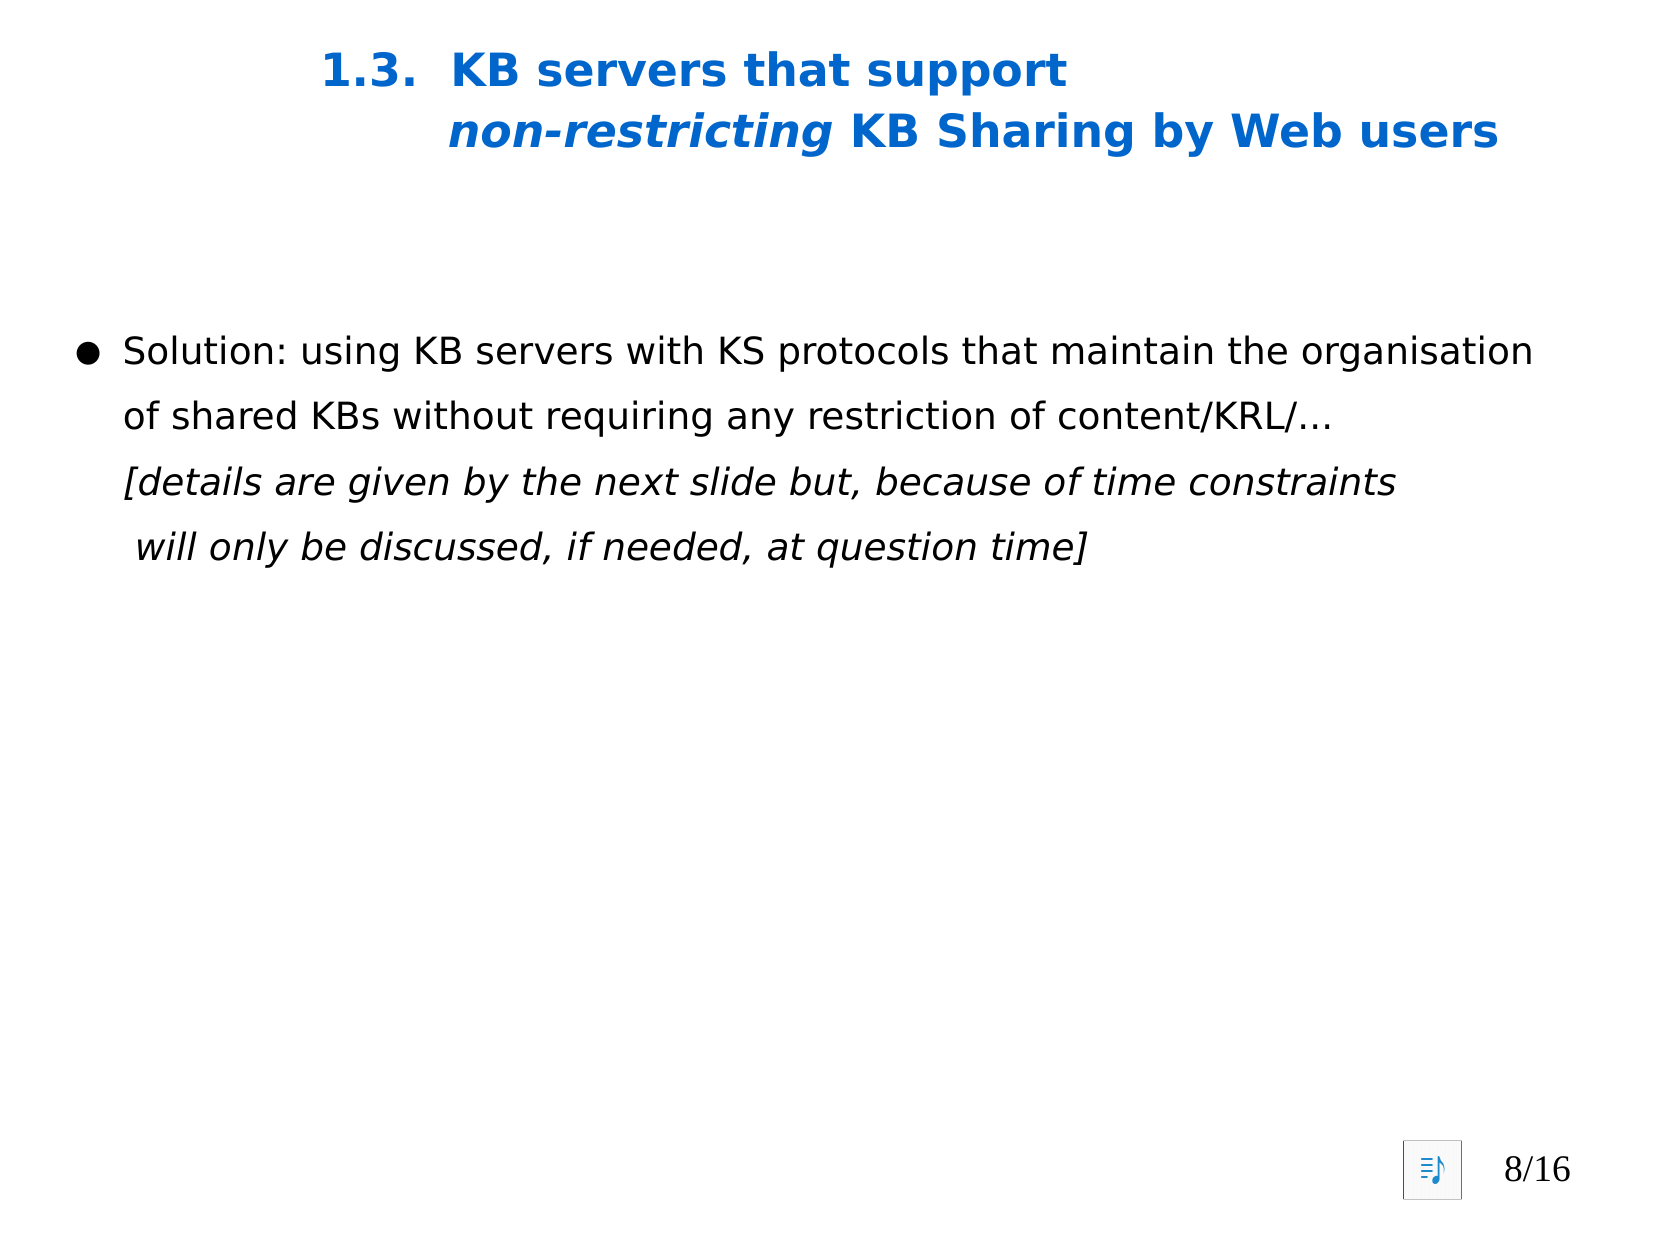

# 1.3. KB servers that support non-restricting KB Sharing by Web users
● Solution: using KB servers with KS protocols that maintain the organisation
 of shared KBs without requiring any restriction of content/KRL/...
 [details are given by the next slide but, because of time constraints
 will only be discussed, if needed, at question time]
8